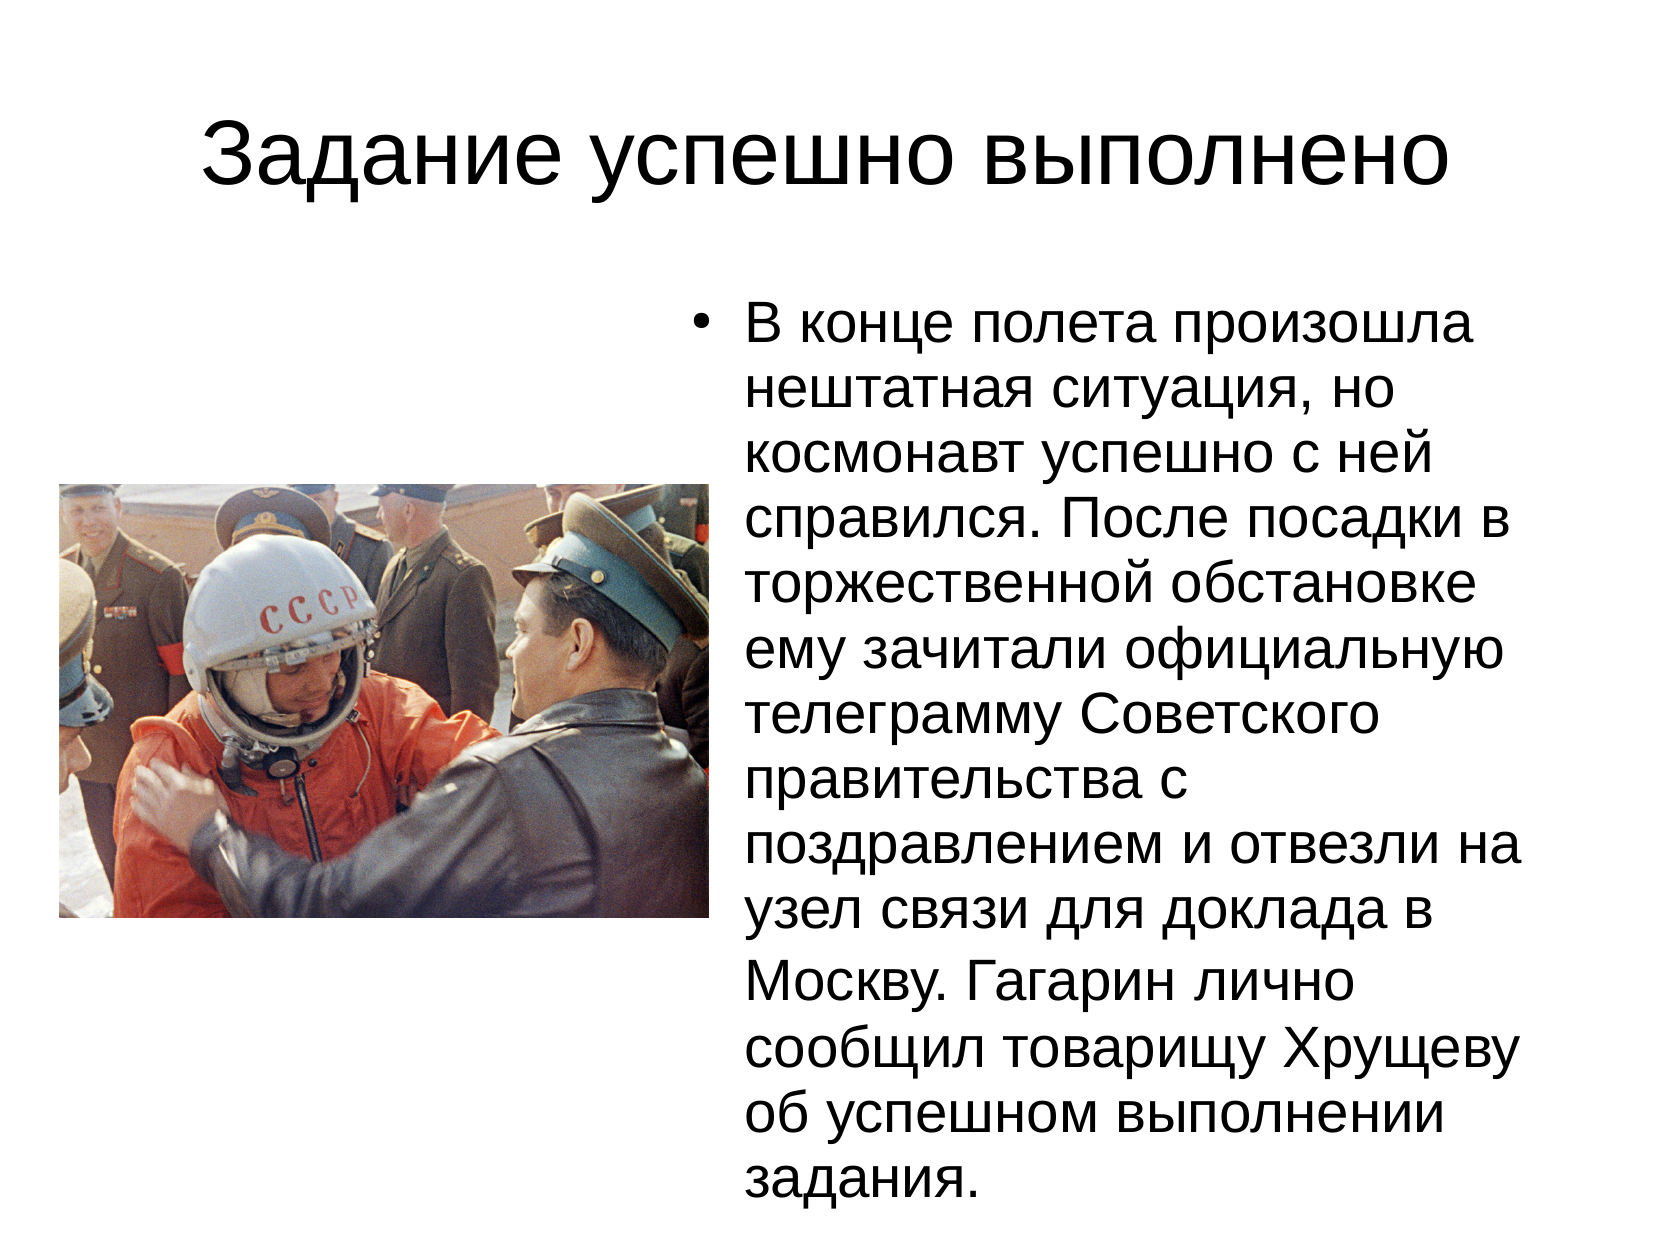

# Задание успешно выполнено
В конце полета произошла нештатная ситуация, но космонавт успешно с ней справился. После посадки в торжественной обстановке ему зачитали официальную телеграмму Советского правительства с поздравлением и отвезли на узел связи для доклада в Москву. Гагарин лично сообщил товарищу Хрущеву об успешном выполнении задания.